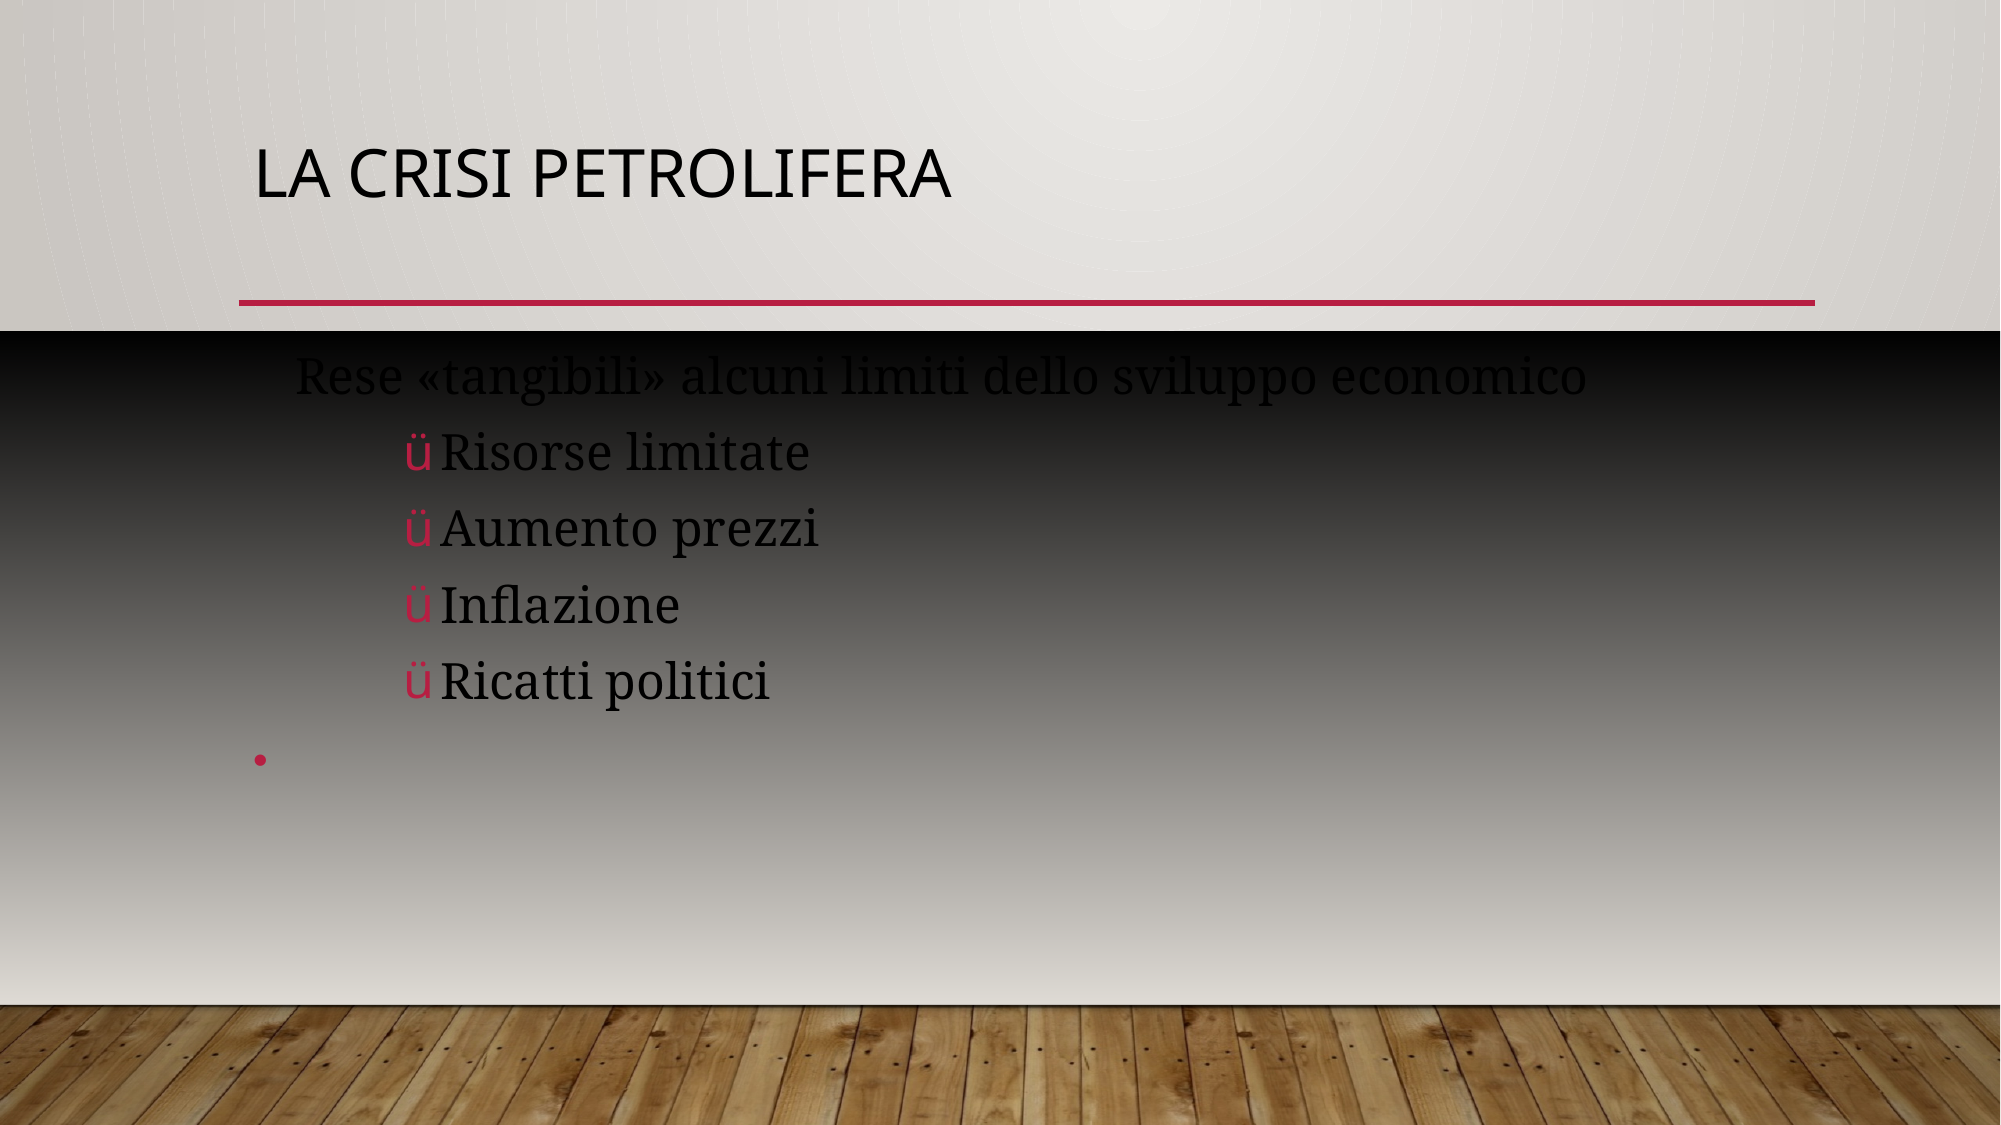

# La crisi petrolifera
Rese «tangibili» alcuni limiti dello sviluppo economico
Risorse limitate
Aumento prezzi
Inflazione
Ricatti politici